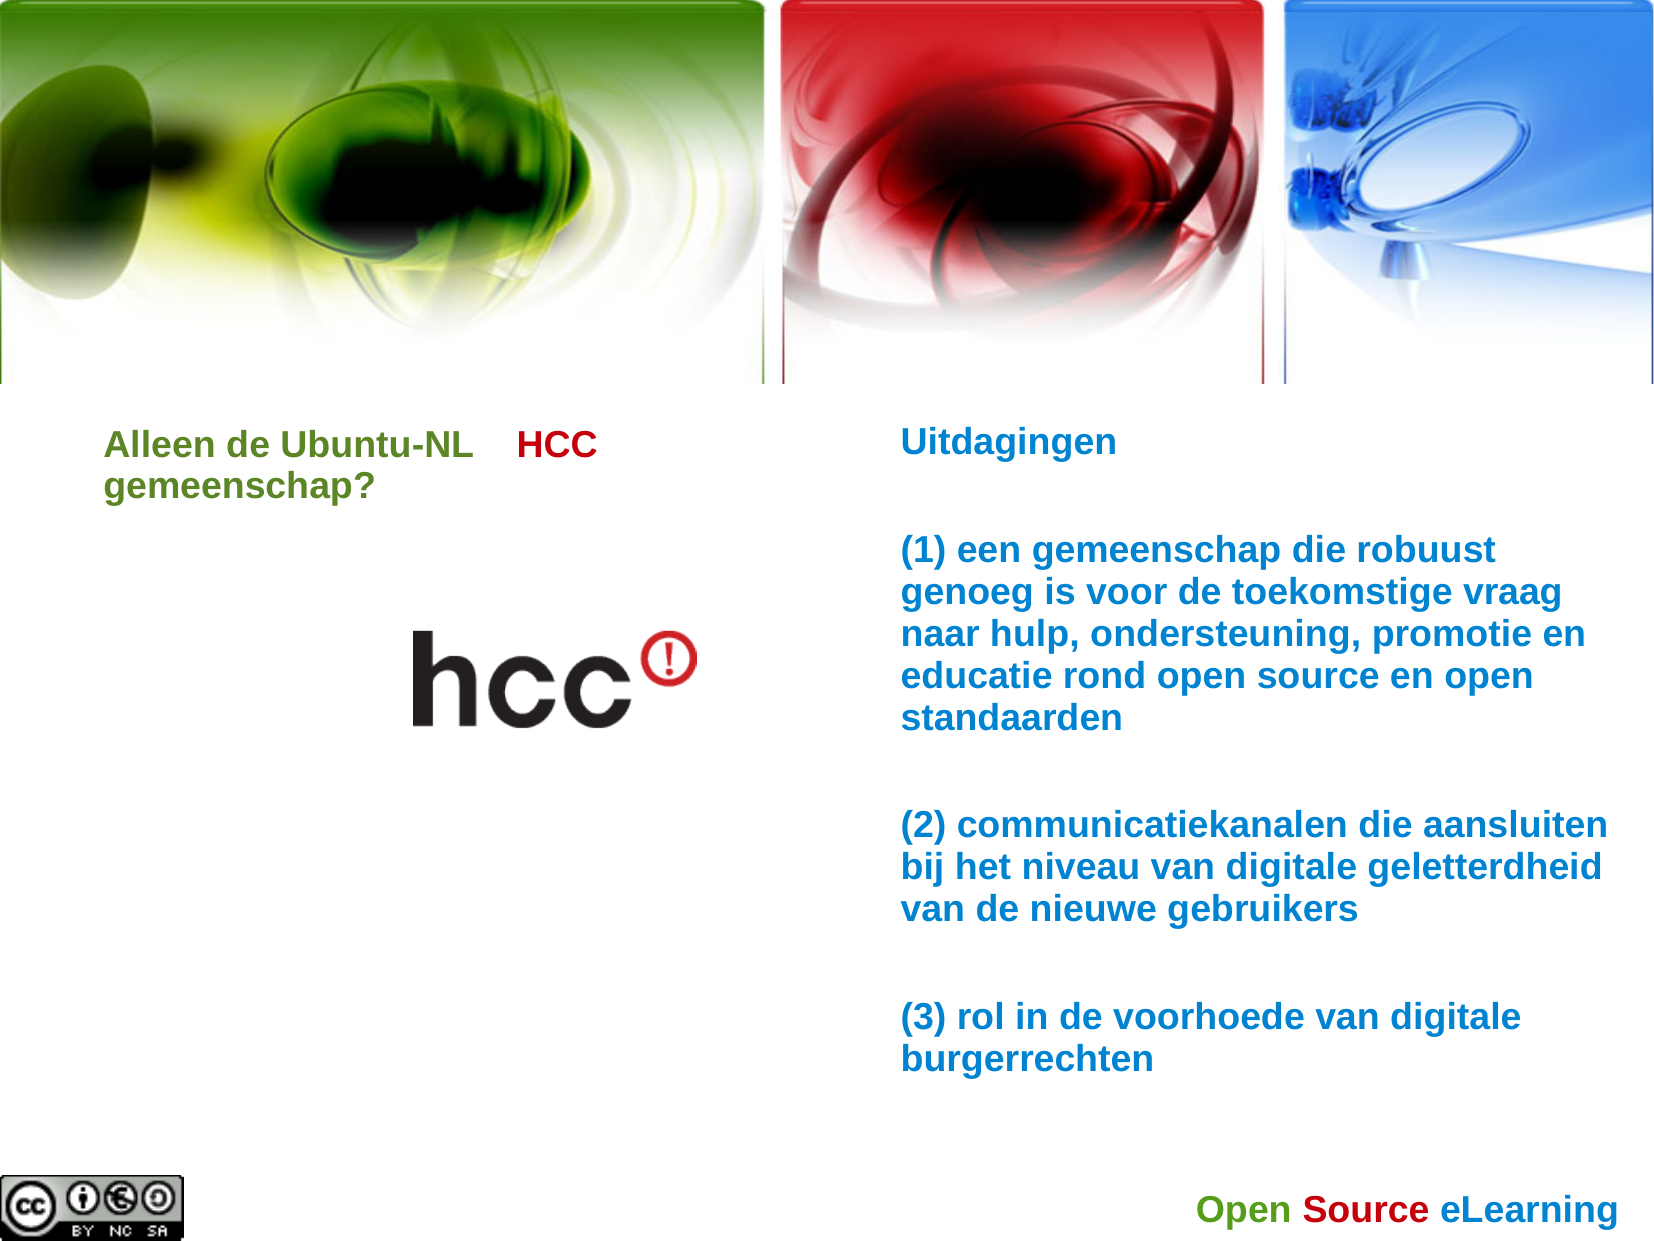

Uitdagingen
(1) een gemeenschap die robuust genoeg is voor de toekomstige vraag naar hulp, ondersteuning, promotie en educatie rond open source en open standaarden
(2) communicatiekanalen die aansluiten bij het niveau van digitale geletterdheid van de nieuwe gebruikers
(3) rol in de voorhoede van digitale burgerrechten
Alleen de Ubuntu-NL gemeenschap?
HCC
Open Source eLearning